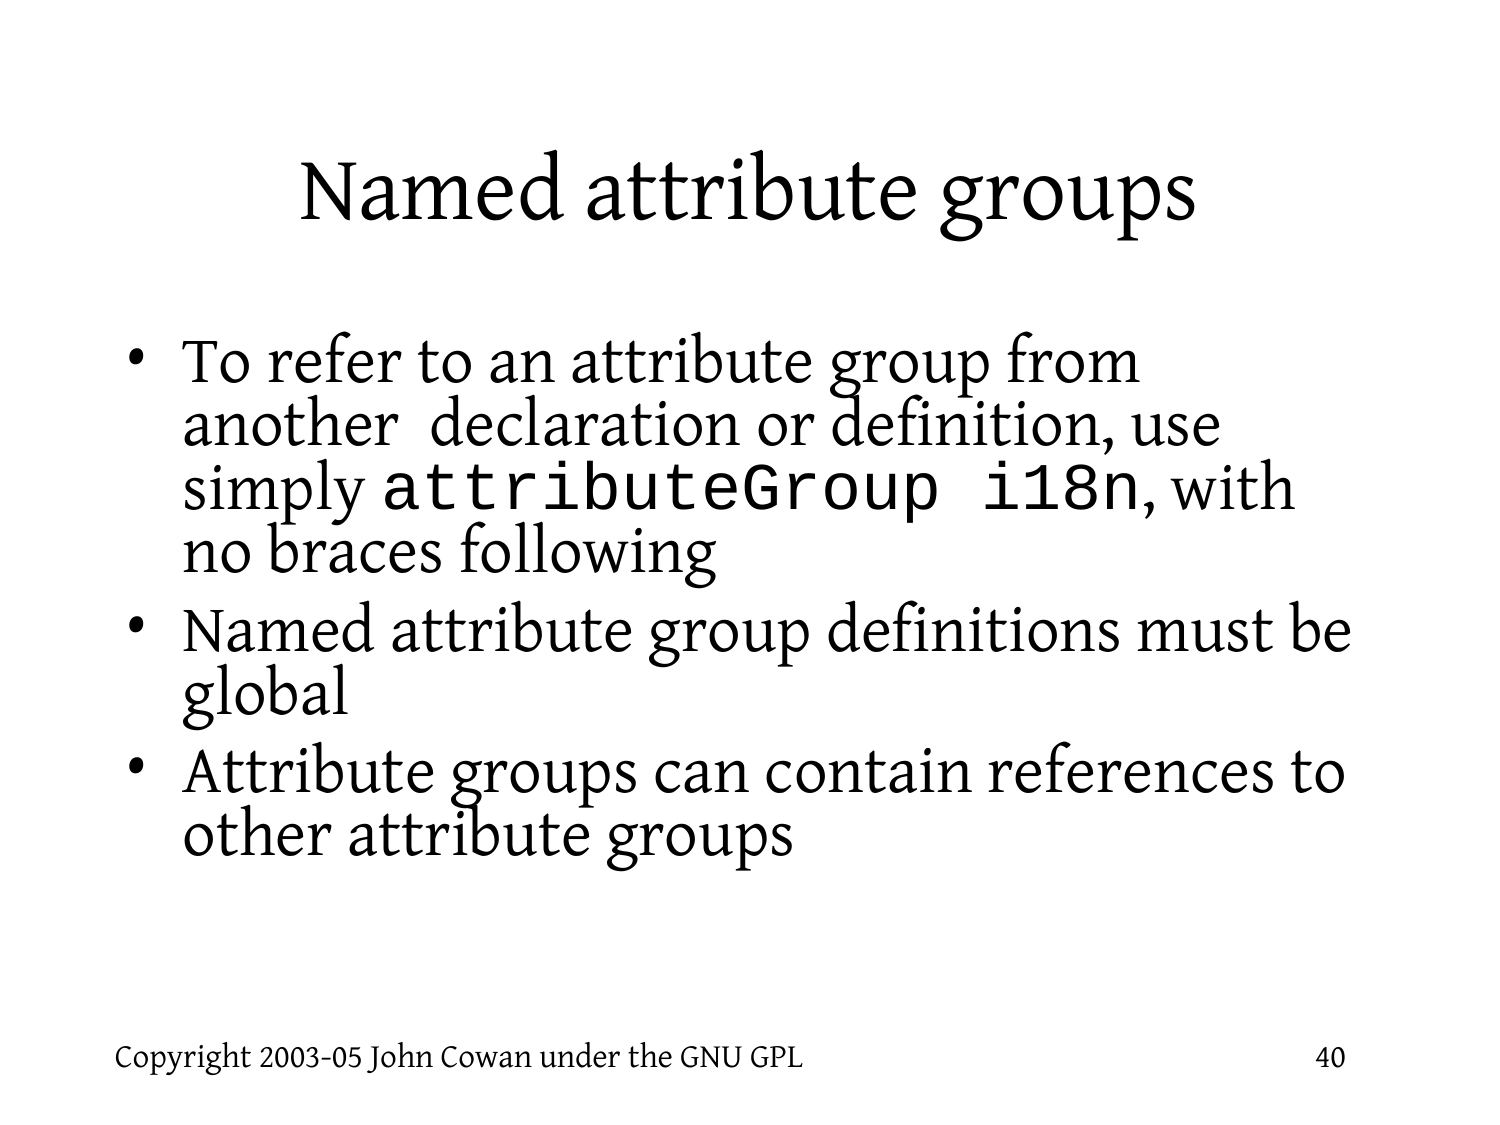

# Named attribute groups
To refer to an attribute group from another declaration or definition, use simply attributeGroup i18n, with no braces following
Named attribute group definitions must be global
Attribute groups can contain references to other attribute groups